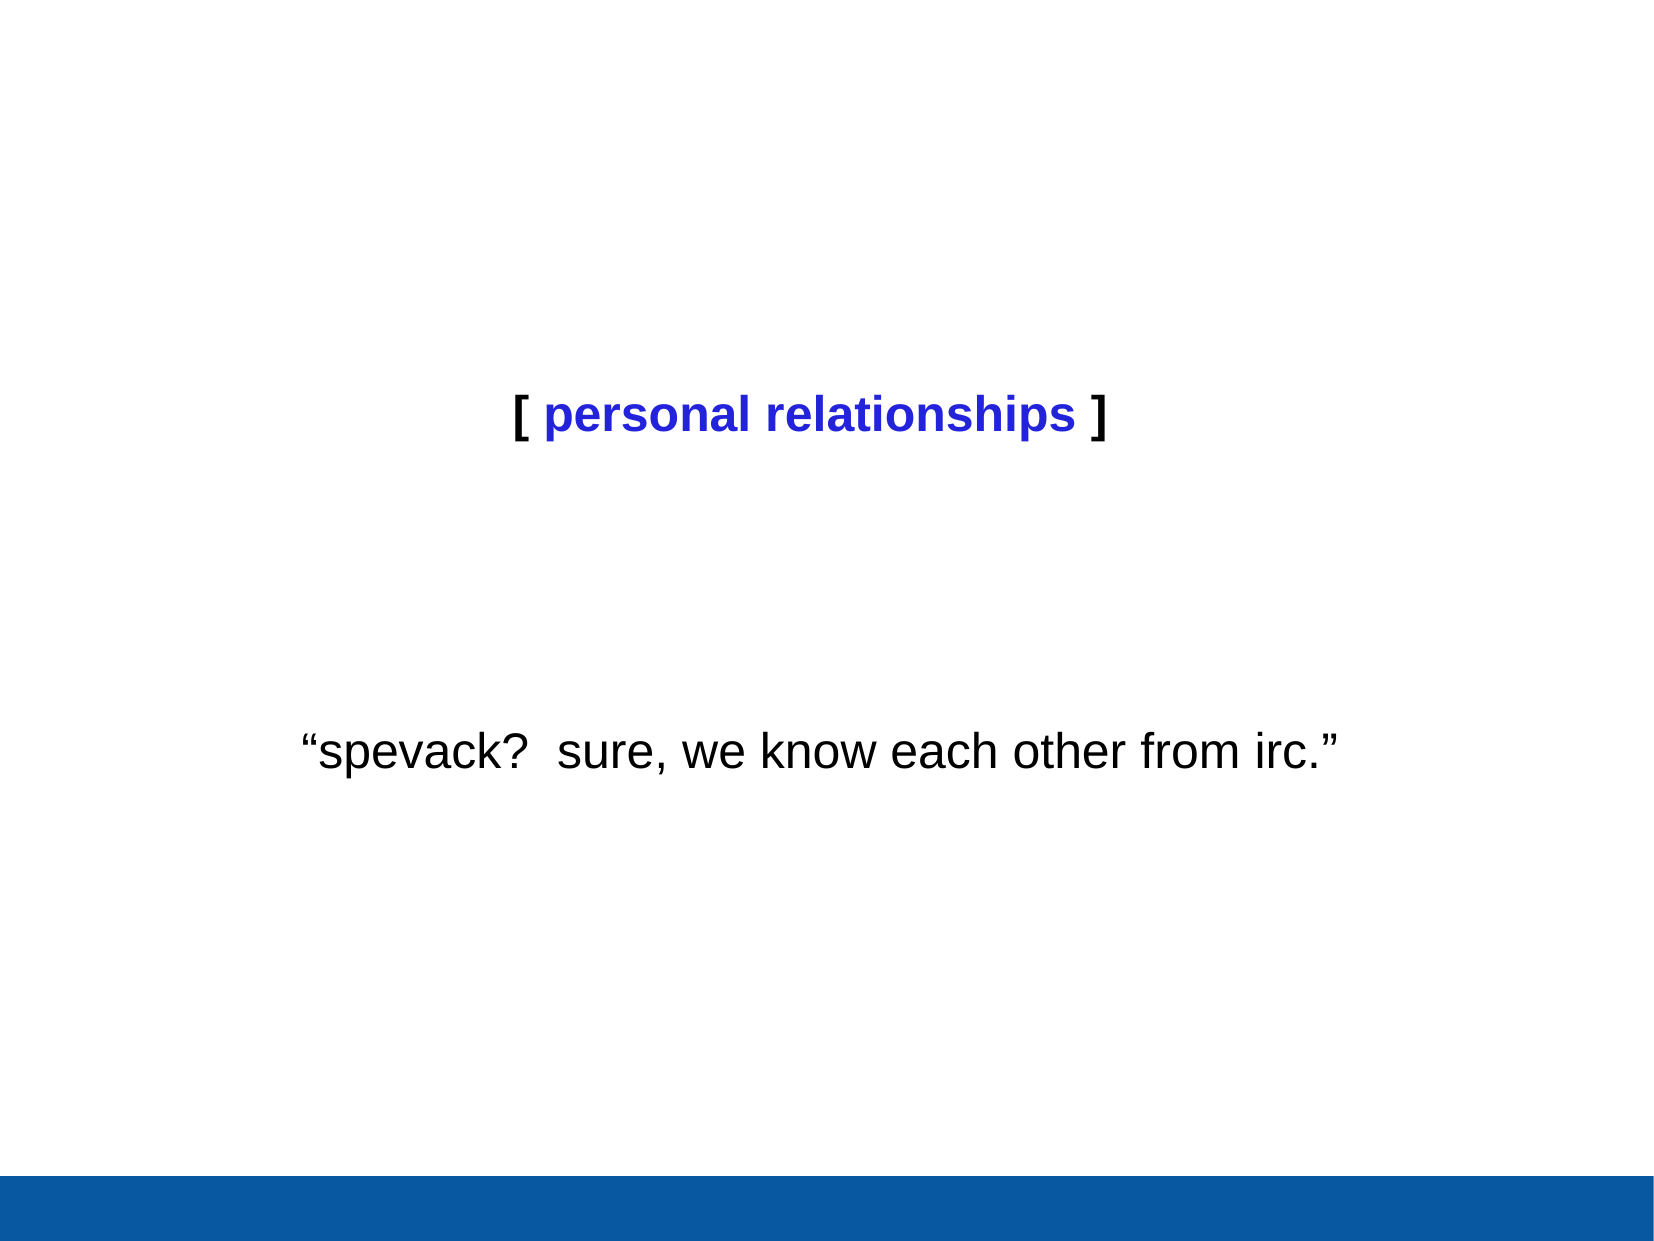

[ personal relationships ]
“spevack? sure, we know each other from irc.”